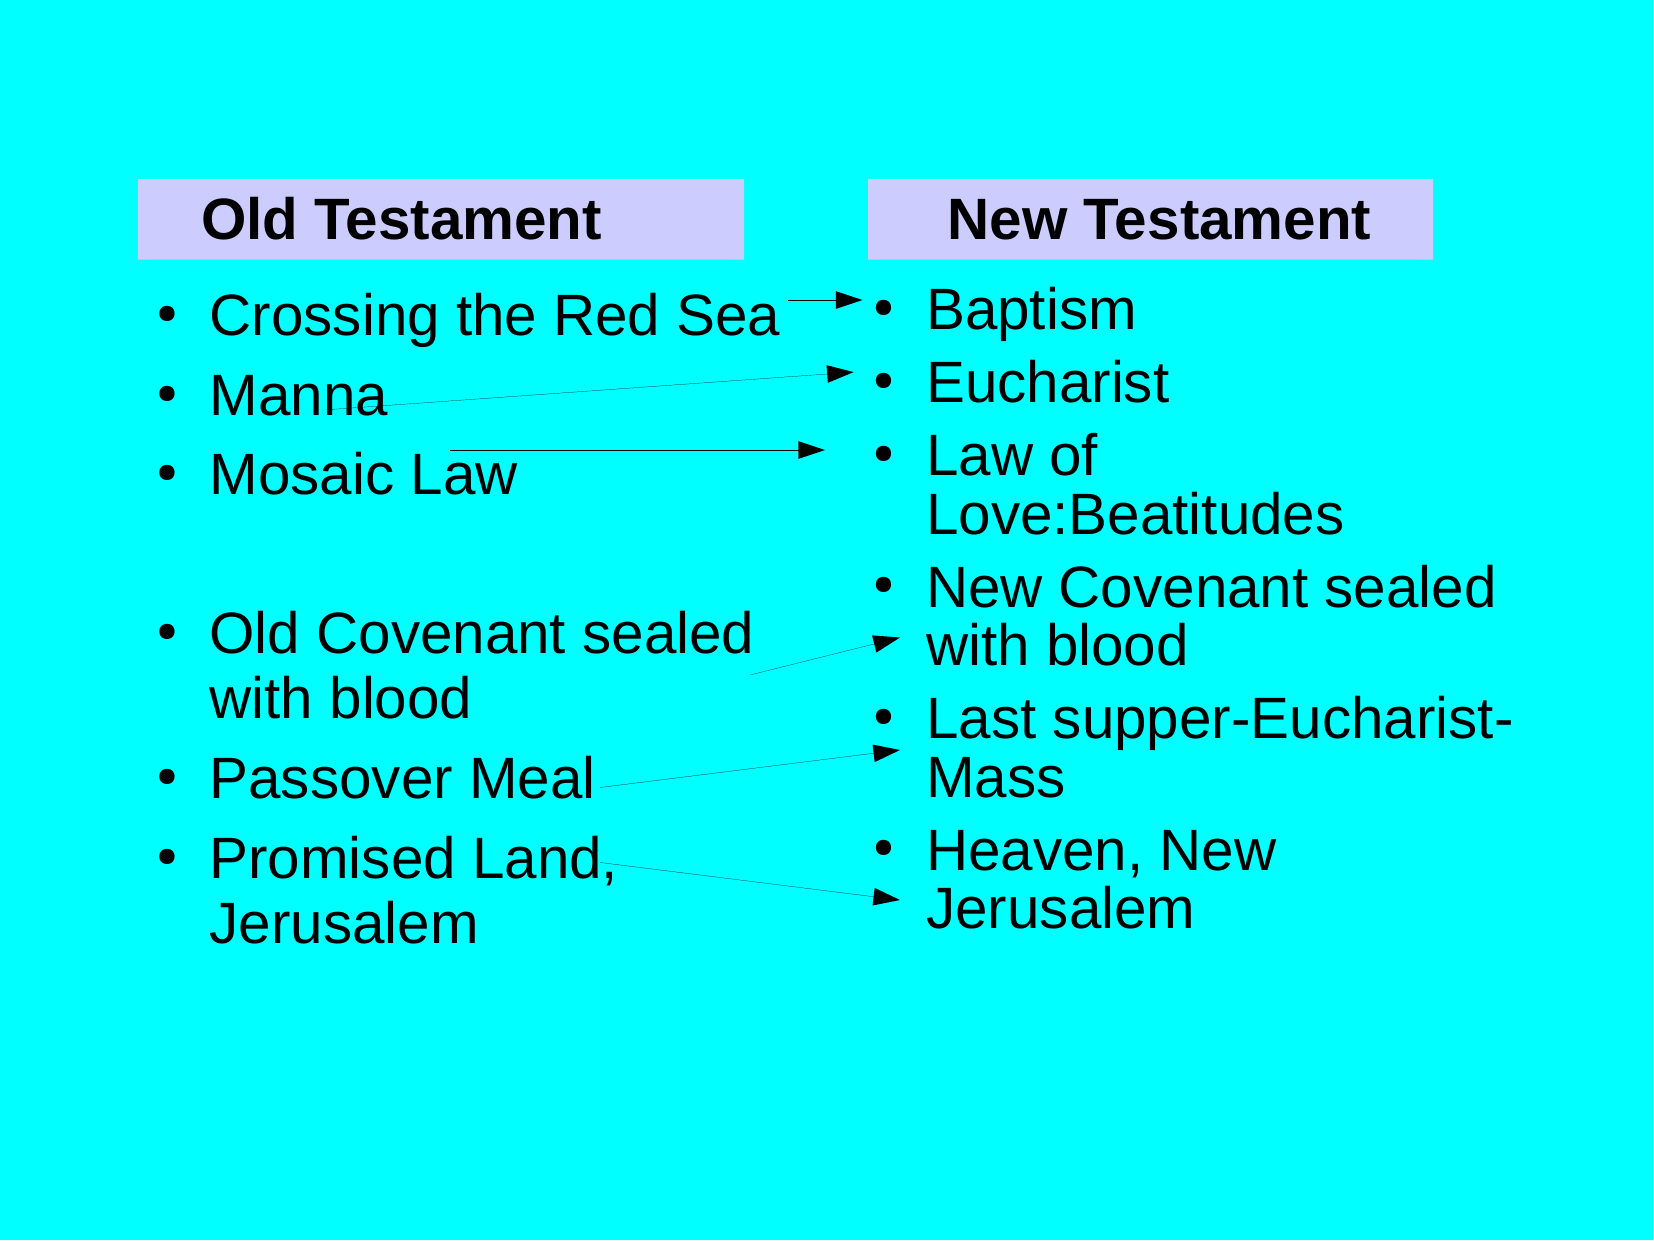

#
 Old Testament
 New Testament
Crossing the Red Sea
Manna
Mosaic Law
Old Covenant sealed with blood
Passover Meal
Promised Land, Jerusalem
Baptism
Eucharist
Law of Love:Beatitudes
New Covenant sealed with blood
Last supper-Eucharist-Mass
Heaven, New Jerusalem